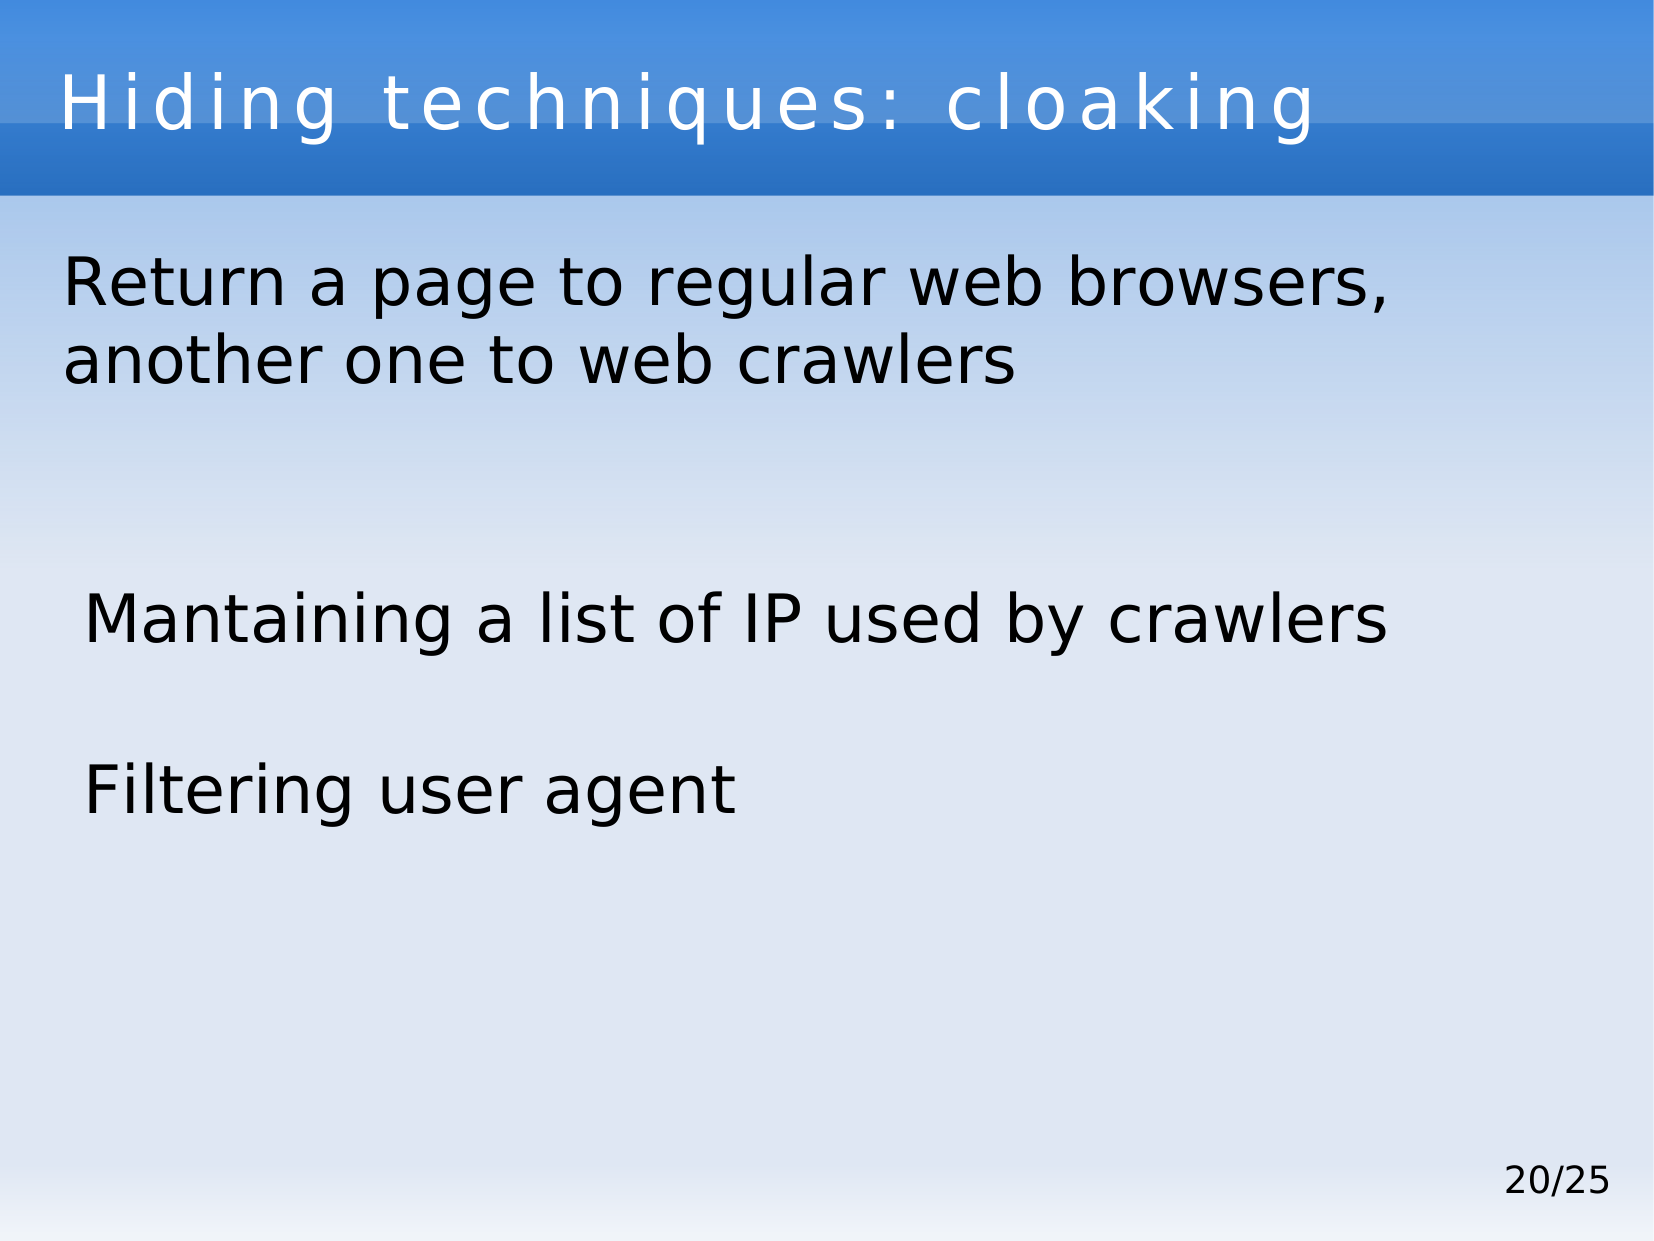

# Hiding techniques: cloaking
Return a page to regular web browsers, another one to web crawlers
 Mantaining a list of IP used by crawlers
 Filtering user agent
20/25